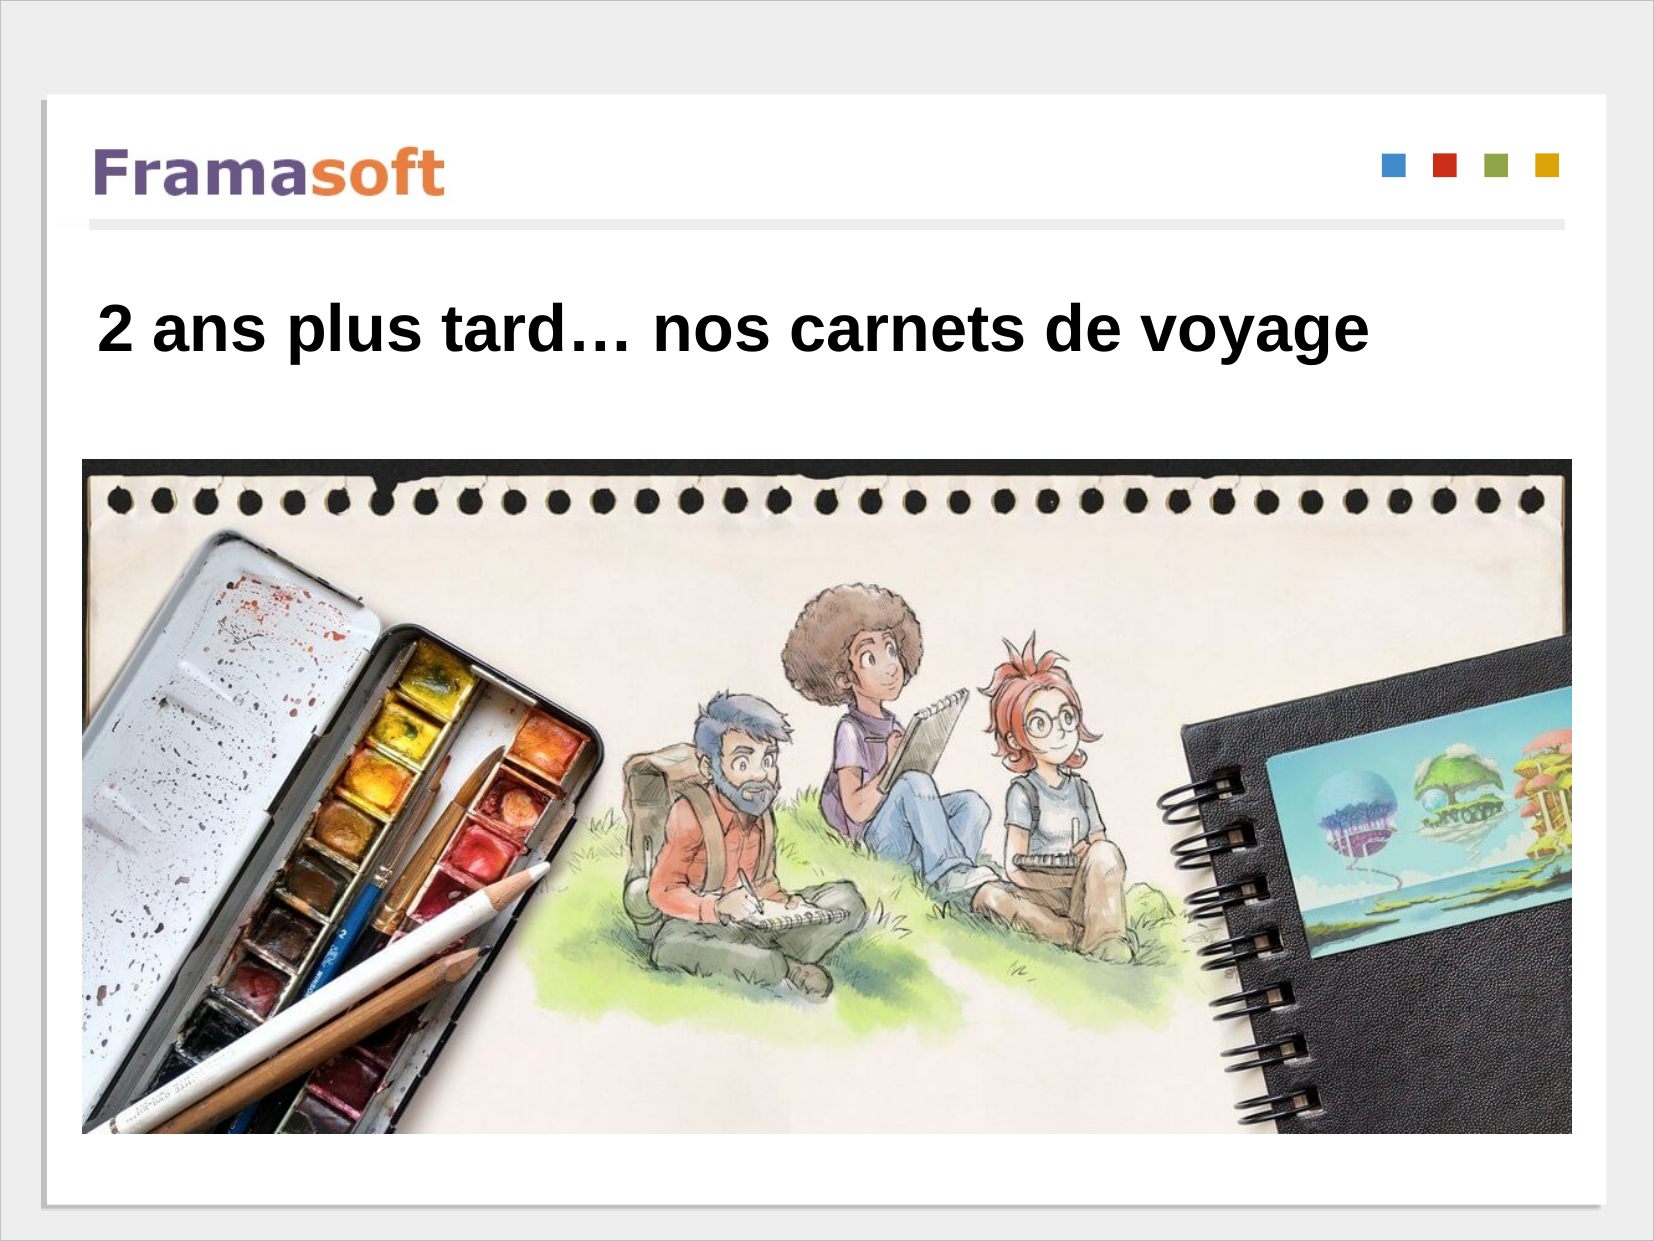

2 ans plus tard… nos carnets de voyage